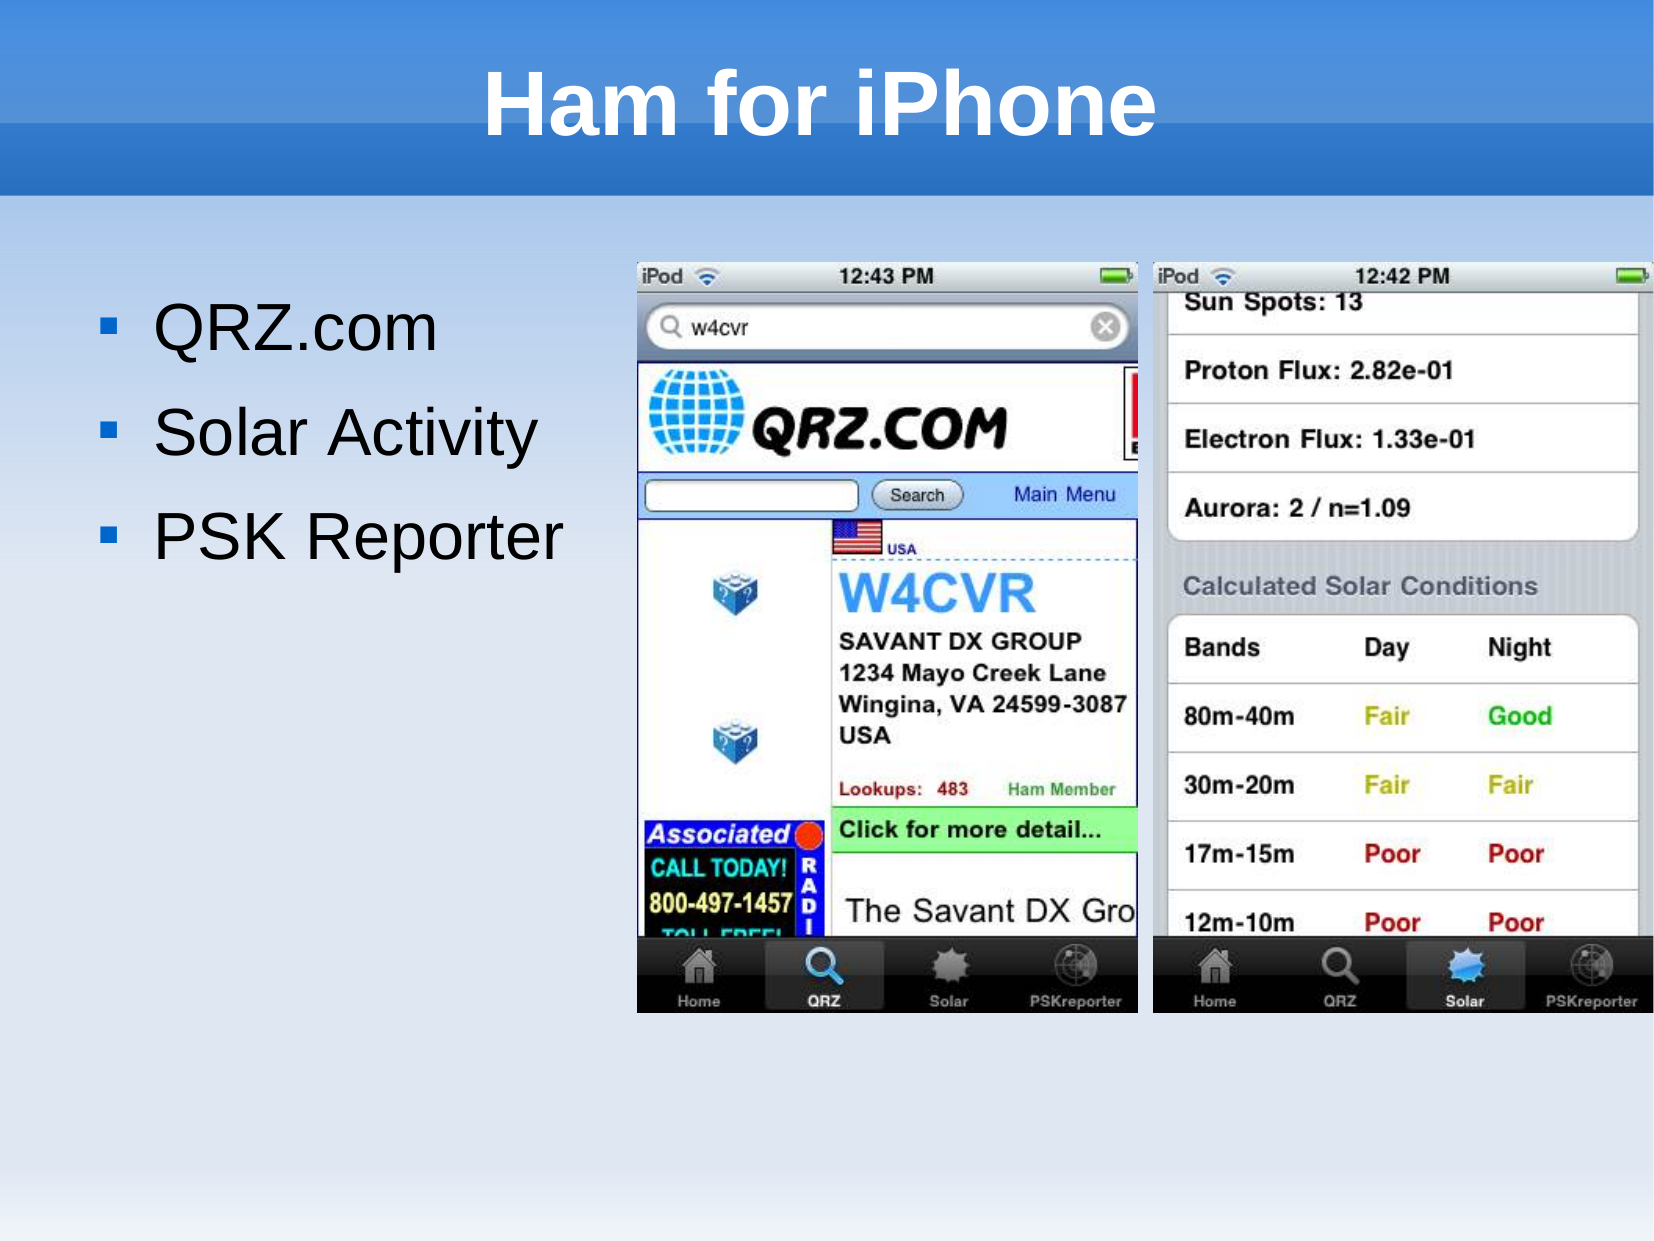

# Ham for iPhone
QRZ.com
Solar Activity
PSK Reporter